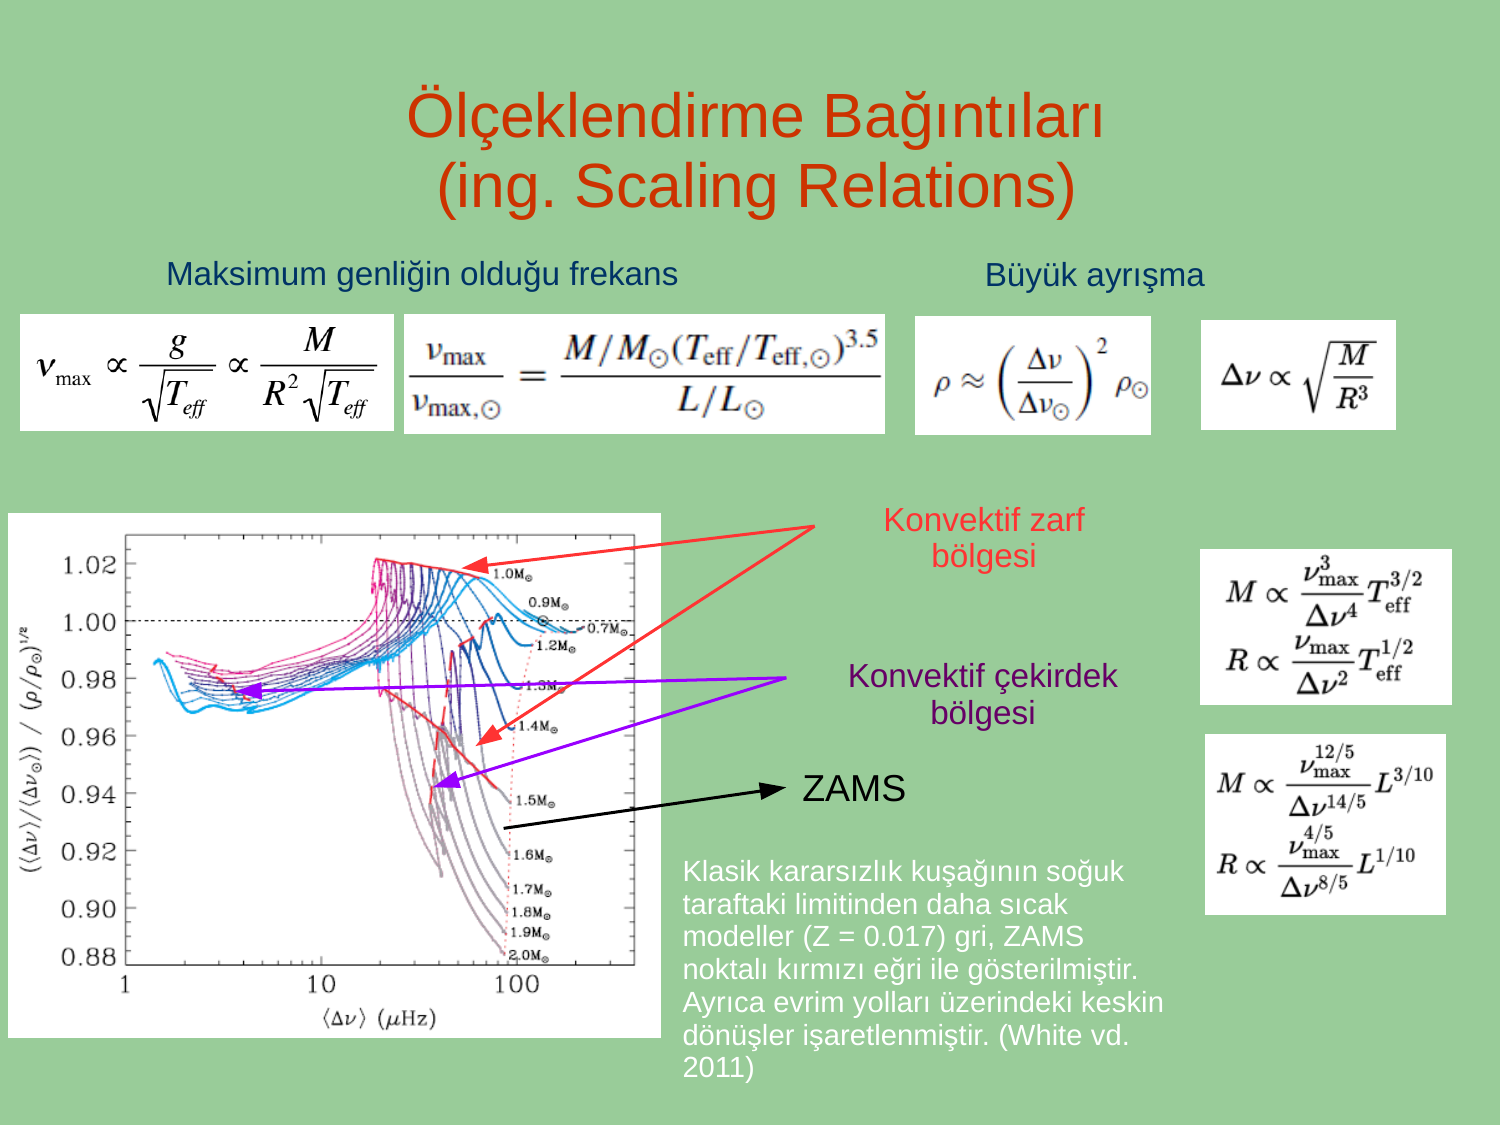

# Ölçeklendirme Bağıntıları (ing. Scaling Relations)
Maksimum genliğin olduğu frekans
Büyük ayrışma
Konvektif zarf bölgesi
Konvektif çekirdek bölgesi
ZAMS
Klasik kararsızlık kuşağının soğuk taraftaki limitinden daha sıcak modeller (Z = 0.017) gri, ZAMS noktalı kırmızı eğri ile gösterilmiştir. Ayrıca evrim yolları üzerindeki keskin dönüşler işaretlenmiştir. (White vd. 2011)